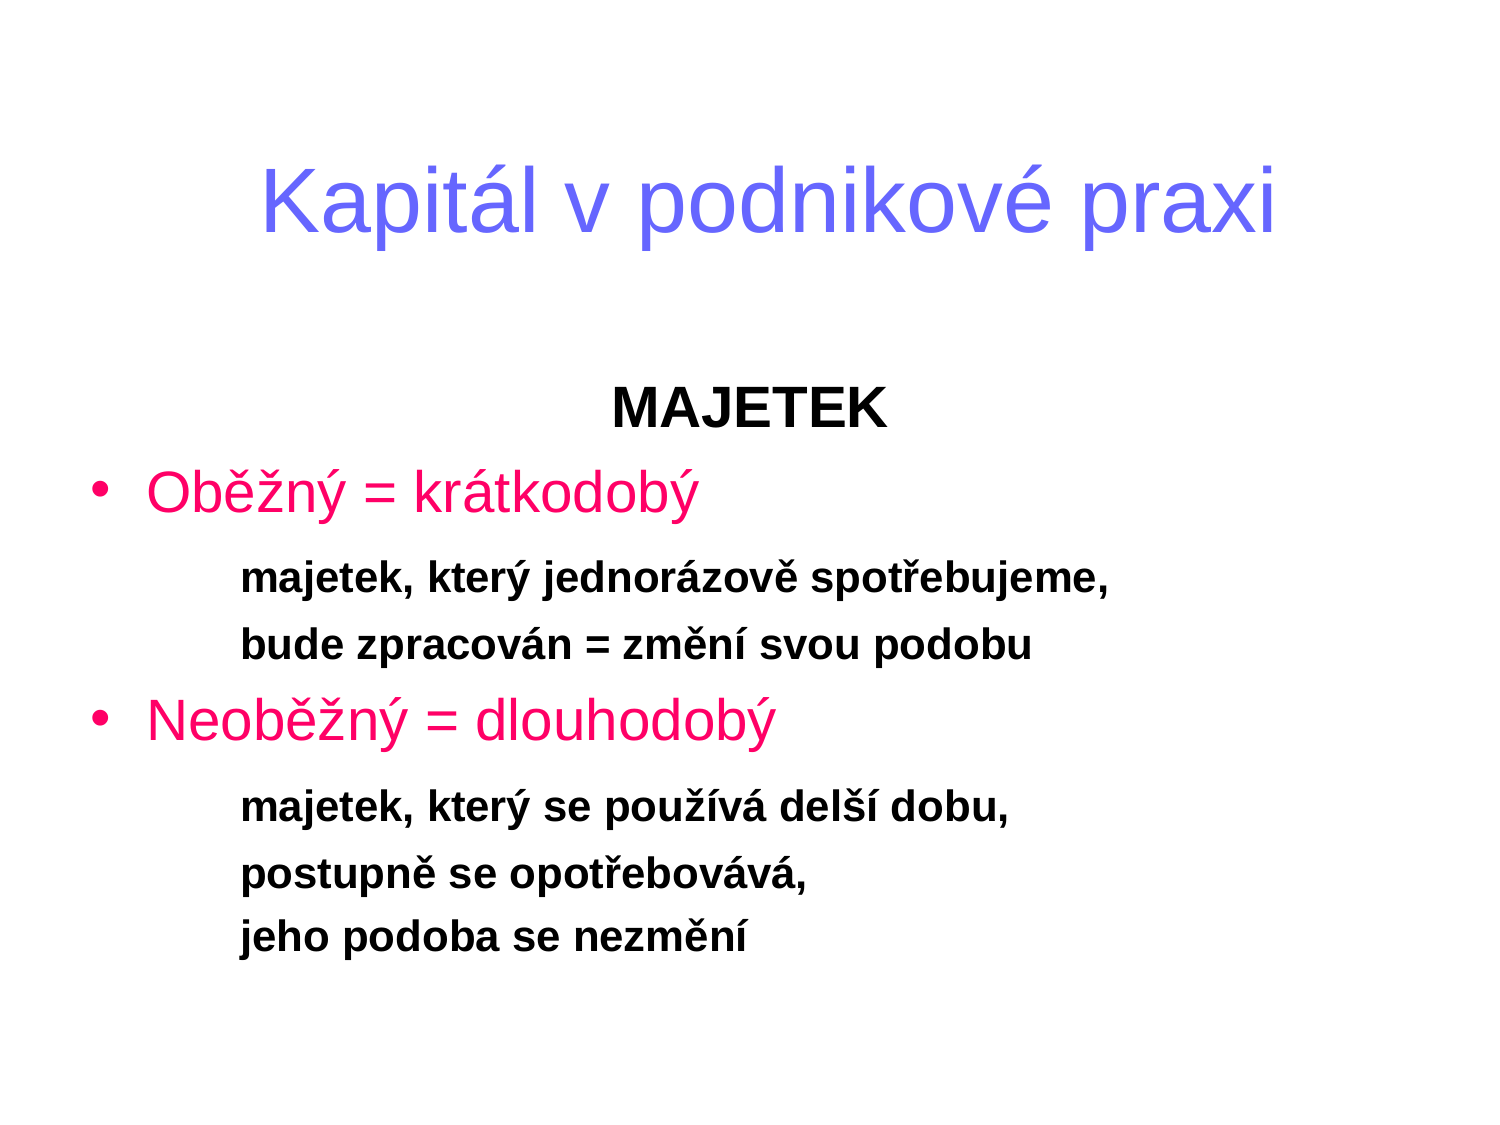

# Kapitál v podnikové praxi
MAJETEK
Oběžný = krátkodobý
		majetek, který jednorázově spotřebujeme,
		bude zpracován = změní svou podobu
Neoběžný = dlouhodobý
		majetek, který se používá delší dobu,
		postupně se opotřebovává,
		jeho podoba se nezmění